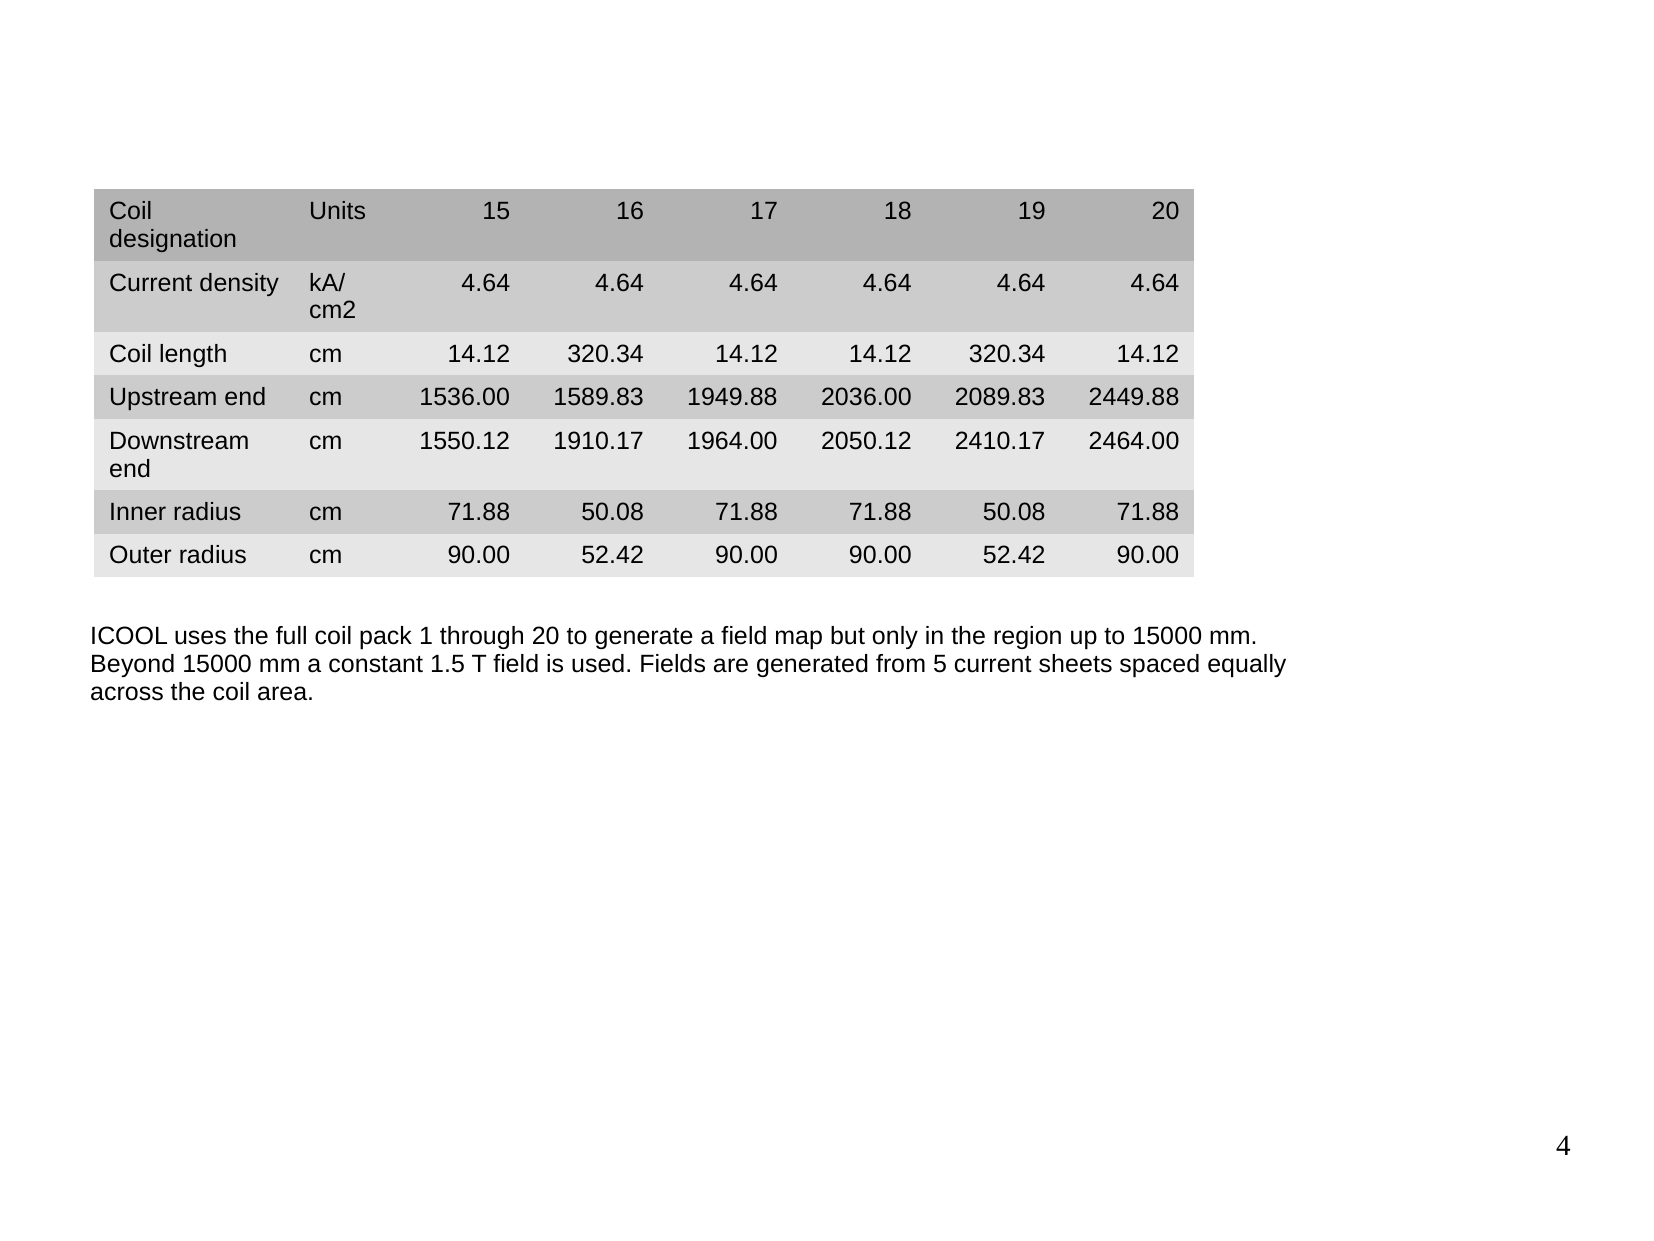

| Coil designation | Units | 15 | 16 | 17 | 18 | 19 | 20 |
| --- | --- | --- | --- | --- | --- | --- | --- |
| Current density | kA/cm2 | 4.64 | 4.64 | 4.64 | 4.64 | 4.64 | 4.64 |
| Coil length | cm | 14.12 | 320.34 | 14.12 | 14.12 | 320.34 | 14.12 |
| Upstream end | cm | 1536.00 | 1589.83 | 1949.88 | 2036.00 | 2089.83 | 2449.88 |
| Downstream end | cm | 1550.12 | 1910.17 | 1964.00 | 2050.12 | 2410.17 | 2464.00 |
| Inner radius | cm | 71.88 | 50.08 | 71.88 | 71.88 | 50.08 | 71.88 |
| Outer radius | cm | 90.00 | 52.42 | 90.00 | 90.00 | 52.42 | 90.00 |
ICOOL uses the full coil pack 1 through 20 to generate a field map but only in the region up to 15000 mm.
Beyond 15000 mm a constant 1.5 T field is used. Fields are generated from 5 current sheets spaced equally
across the coil area.
4